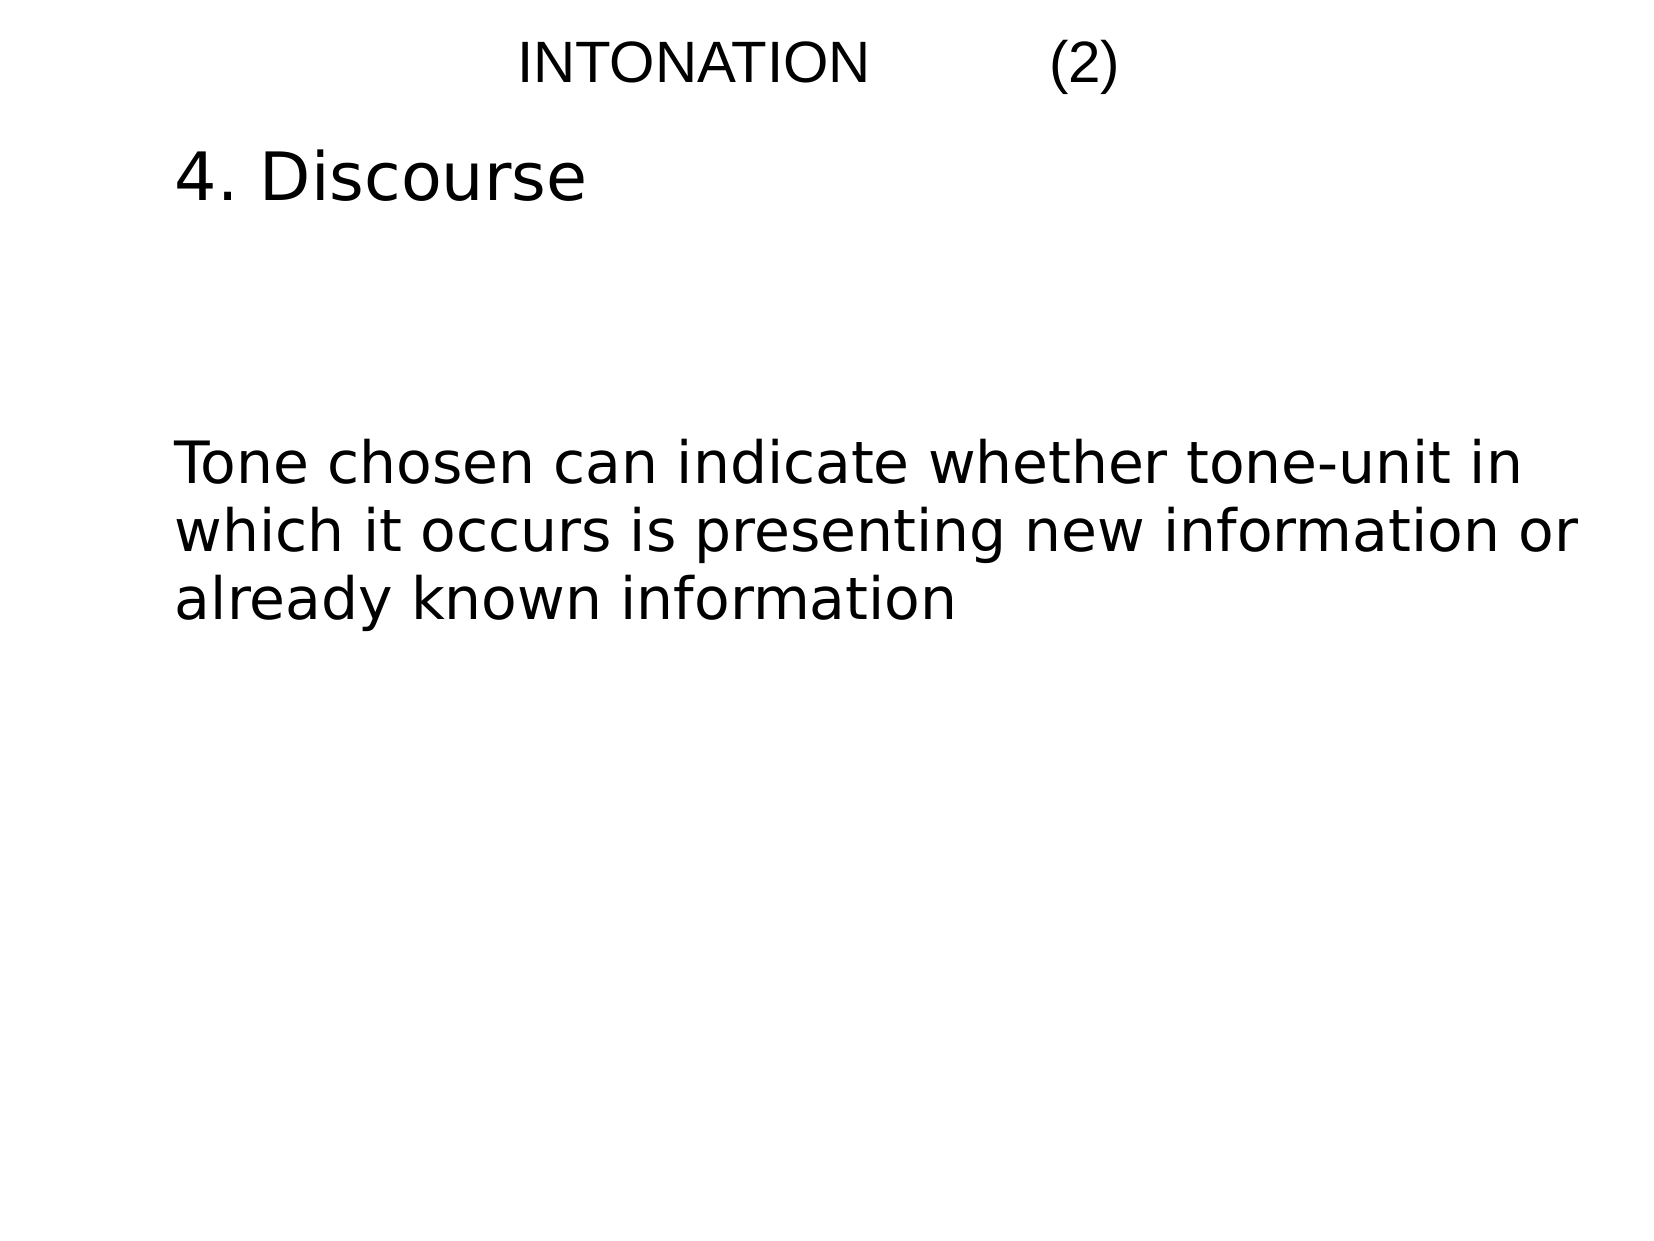

# INTONATION (2)
4. Discourse
Tone chosen can indicate whether tone-unit in which it occurs is presenting new information or already known information